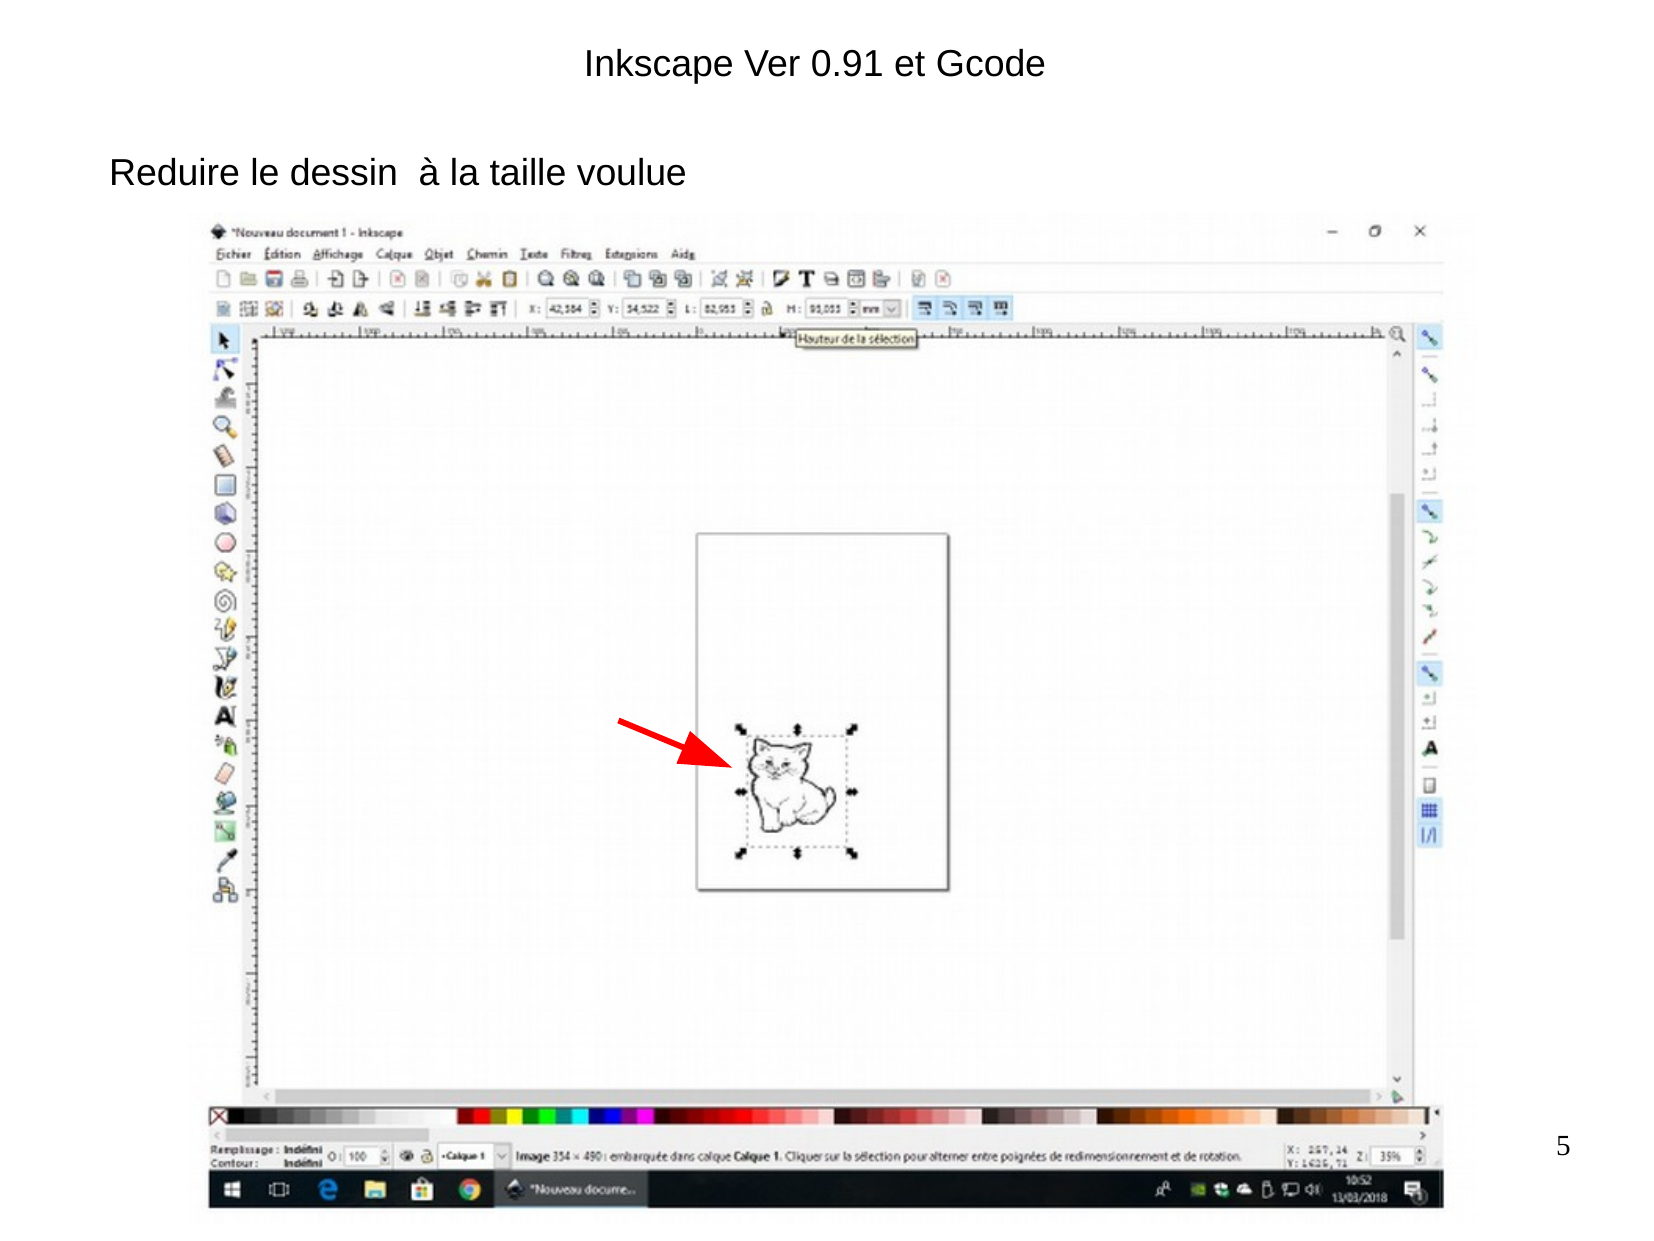

Inkscape Ver 0.91 et Gcode
Reduire le dessin à la taille voulue
5